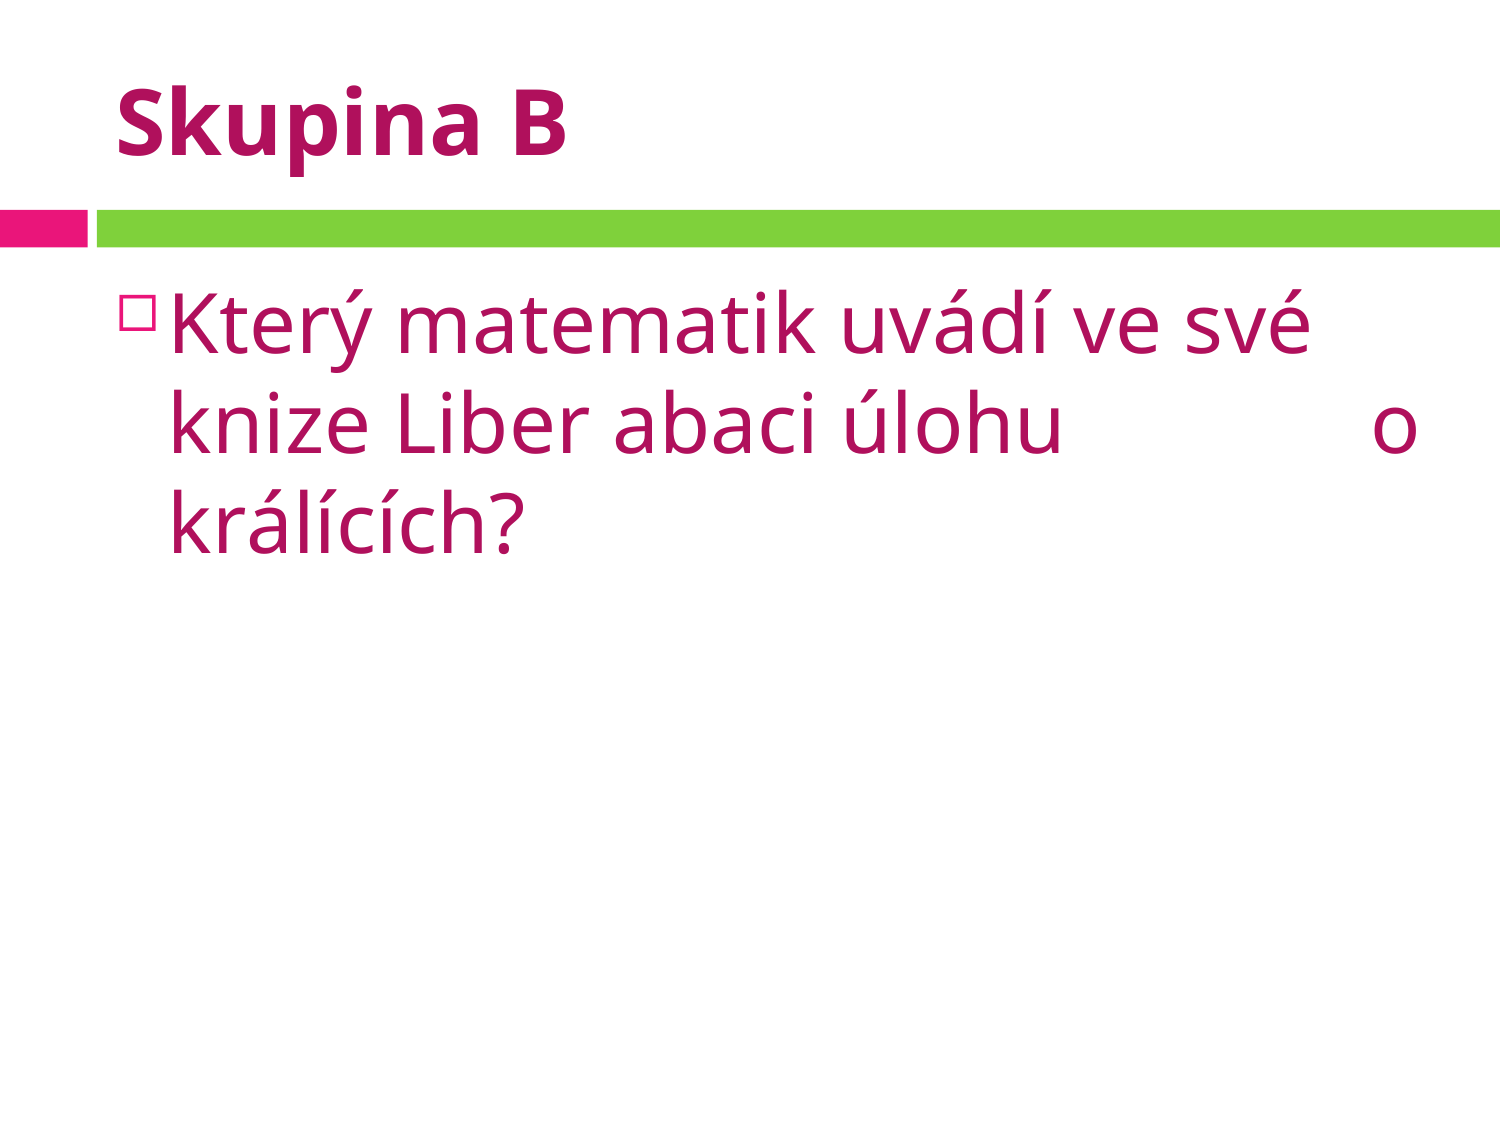

# Skupina B
Který matematik uvádí ve své knize Liber abaci úlohu o králících?